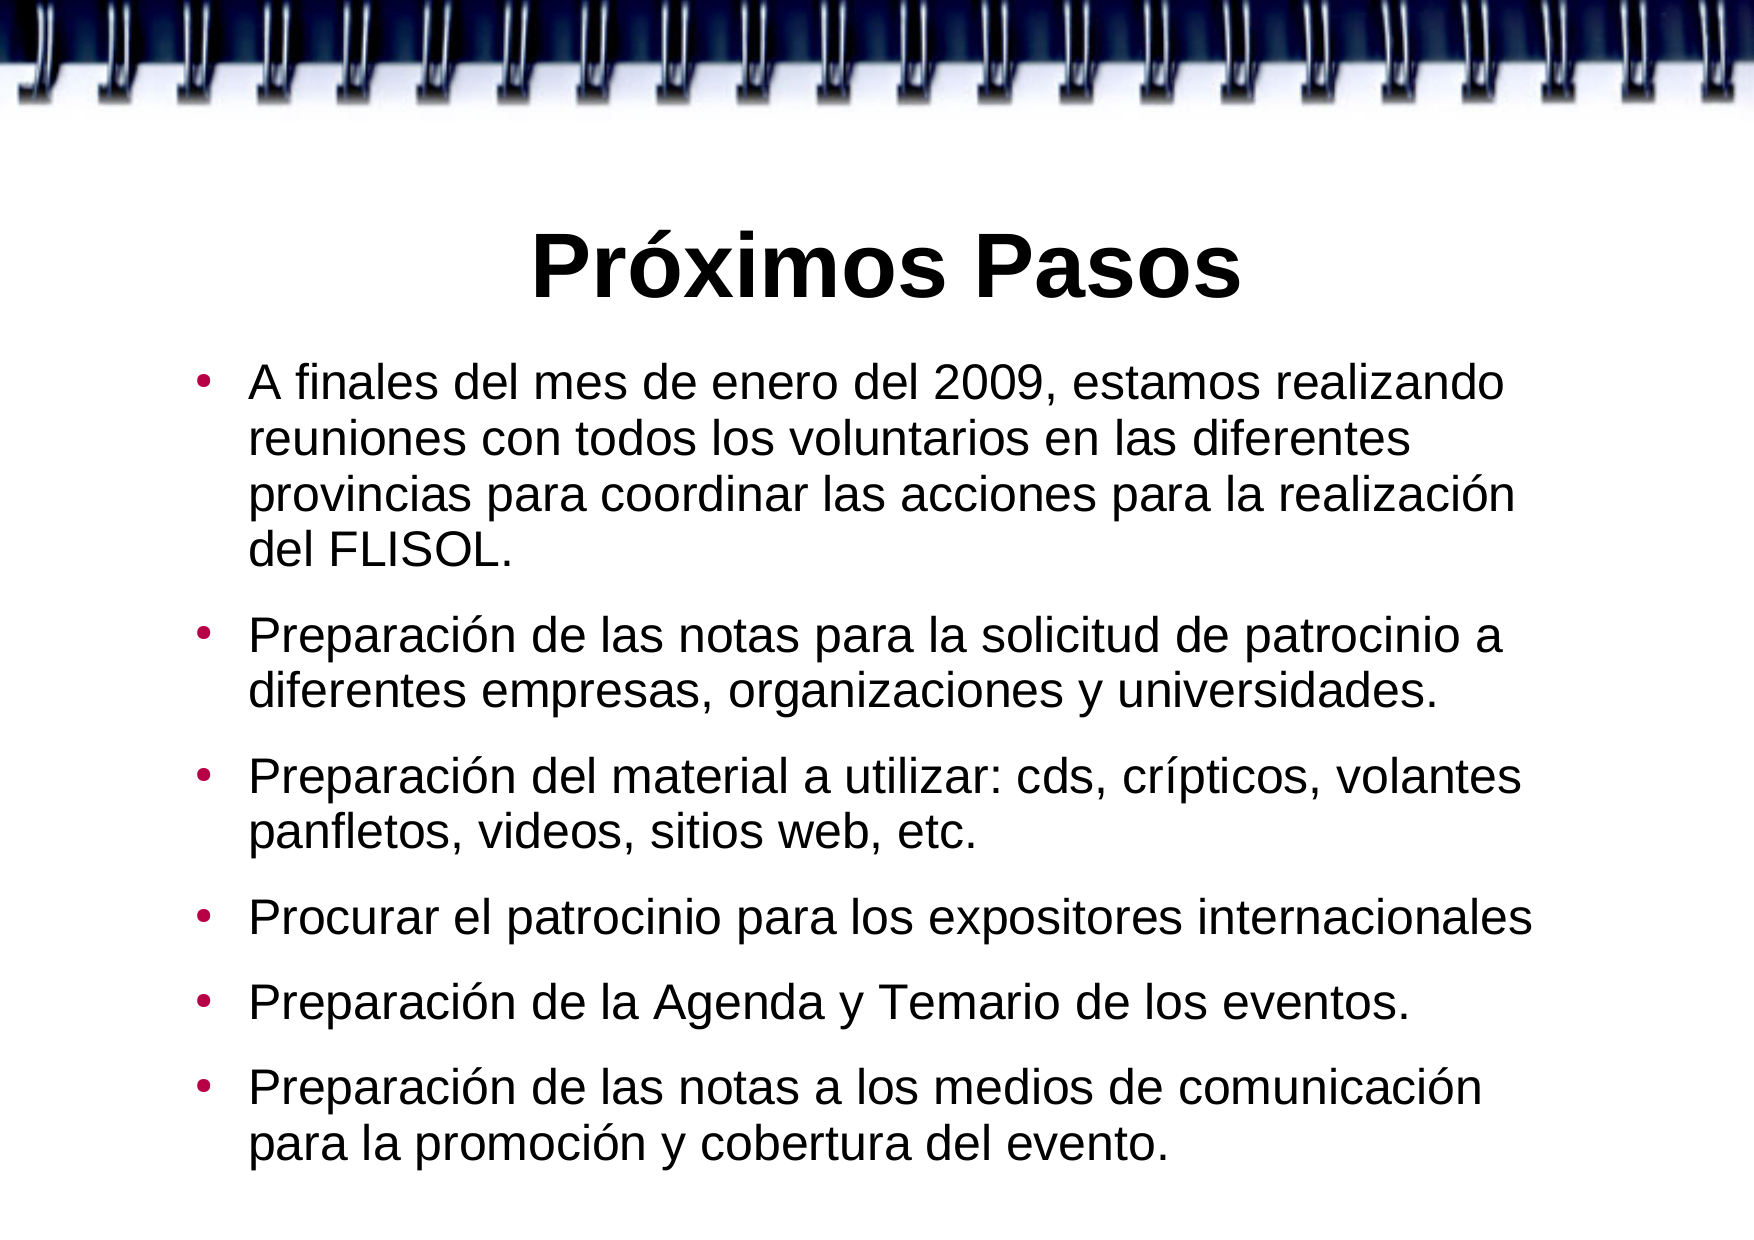

# Próximos Pasos
A finales del mes de enero del 2009, estamos realizando reuniones con todos los voluntarios en las diferentes provincias para coordinar las acciones para la realización del FLISOL.
Preparación de las notas para la solicitud de patrocinio a diferentes empresas, organizaciones y universidades.
Preparación del material a utilizar: cds, crípticos, volantes panfletos, videos, sitios web, etc.
Procurar el patrocinio para los expositores internacionales
Preparación de la Agenda y Temario de los eventos.
Preparación de las notas a los medios de comunicación para la promoción y cobertura del evento.